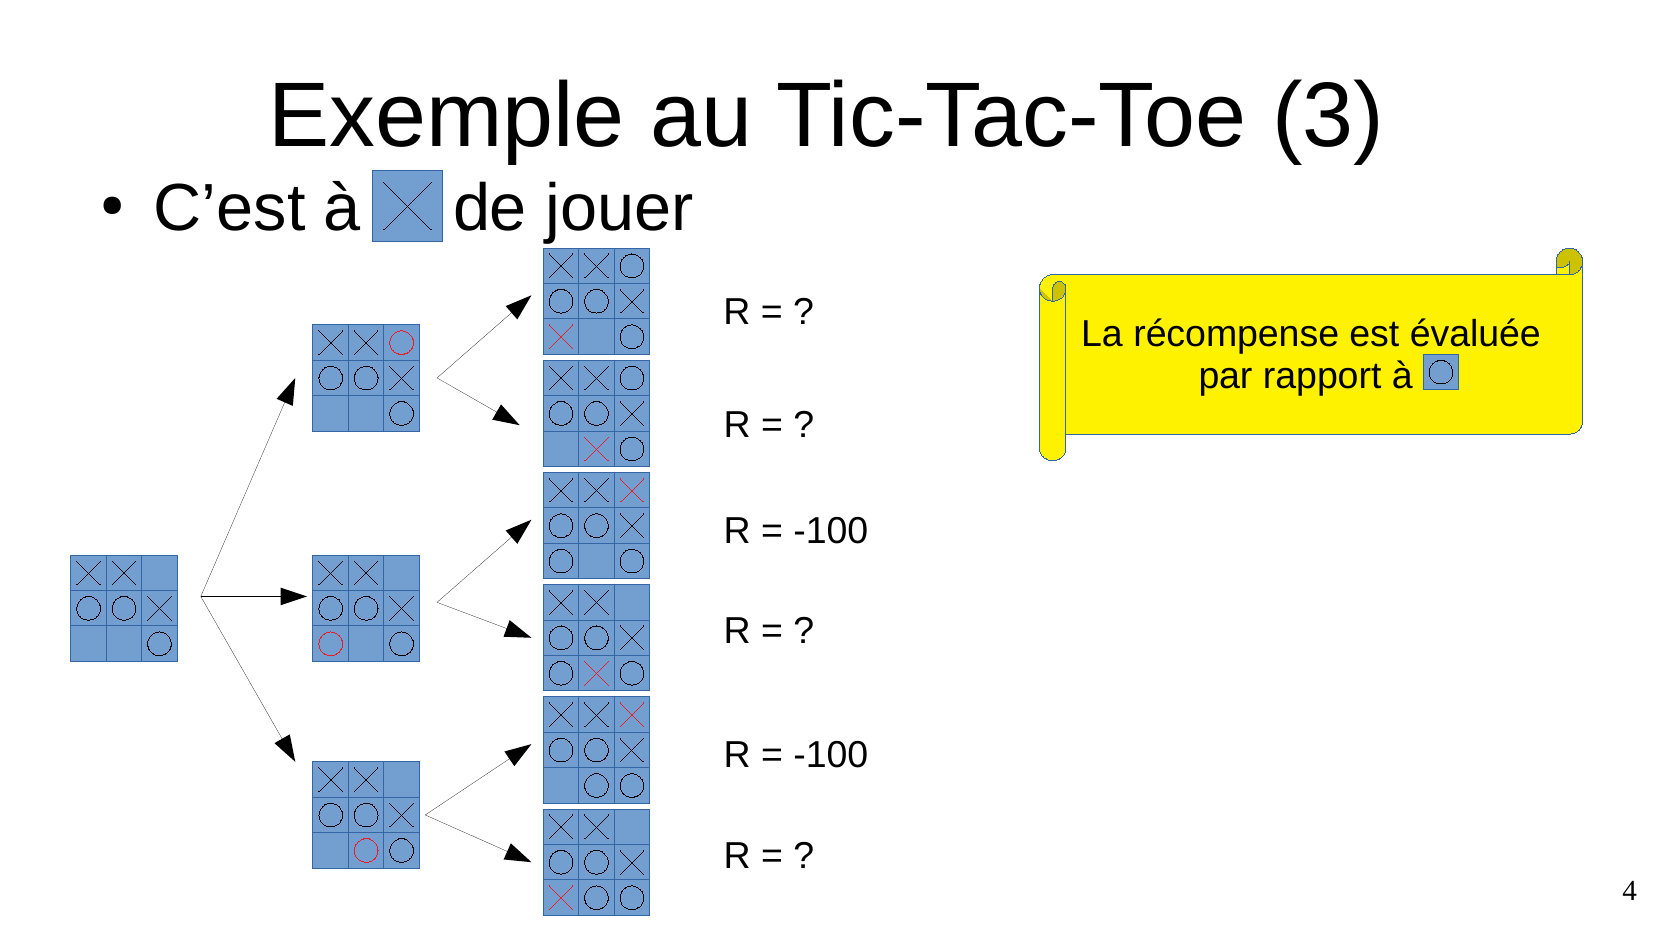

# Exemple au Tic-Tac-Toe (3)
C’est à de jouer
La récompense est évaluée par rapport à
R = ?
R = ?
R = -100
R = ?
R = -100
R = ?
4